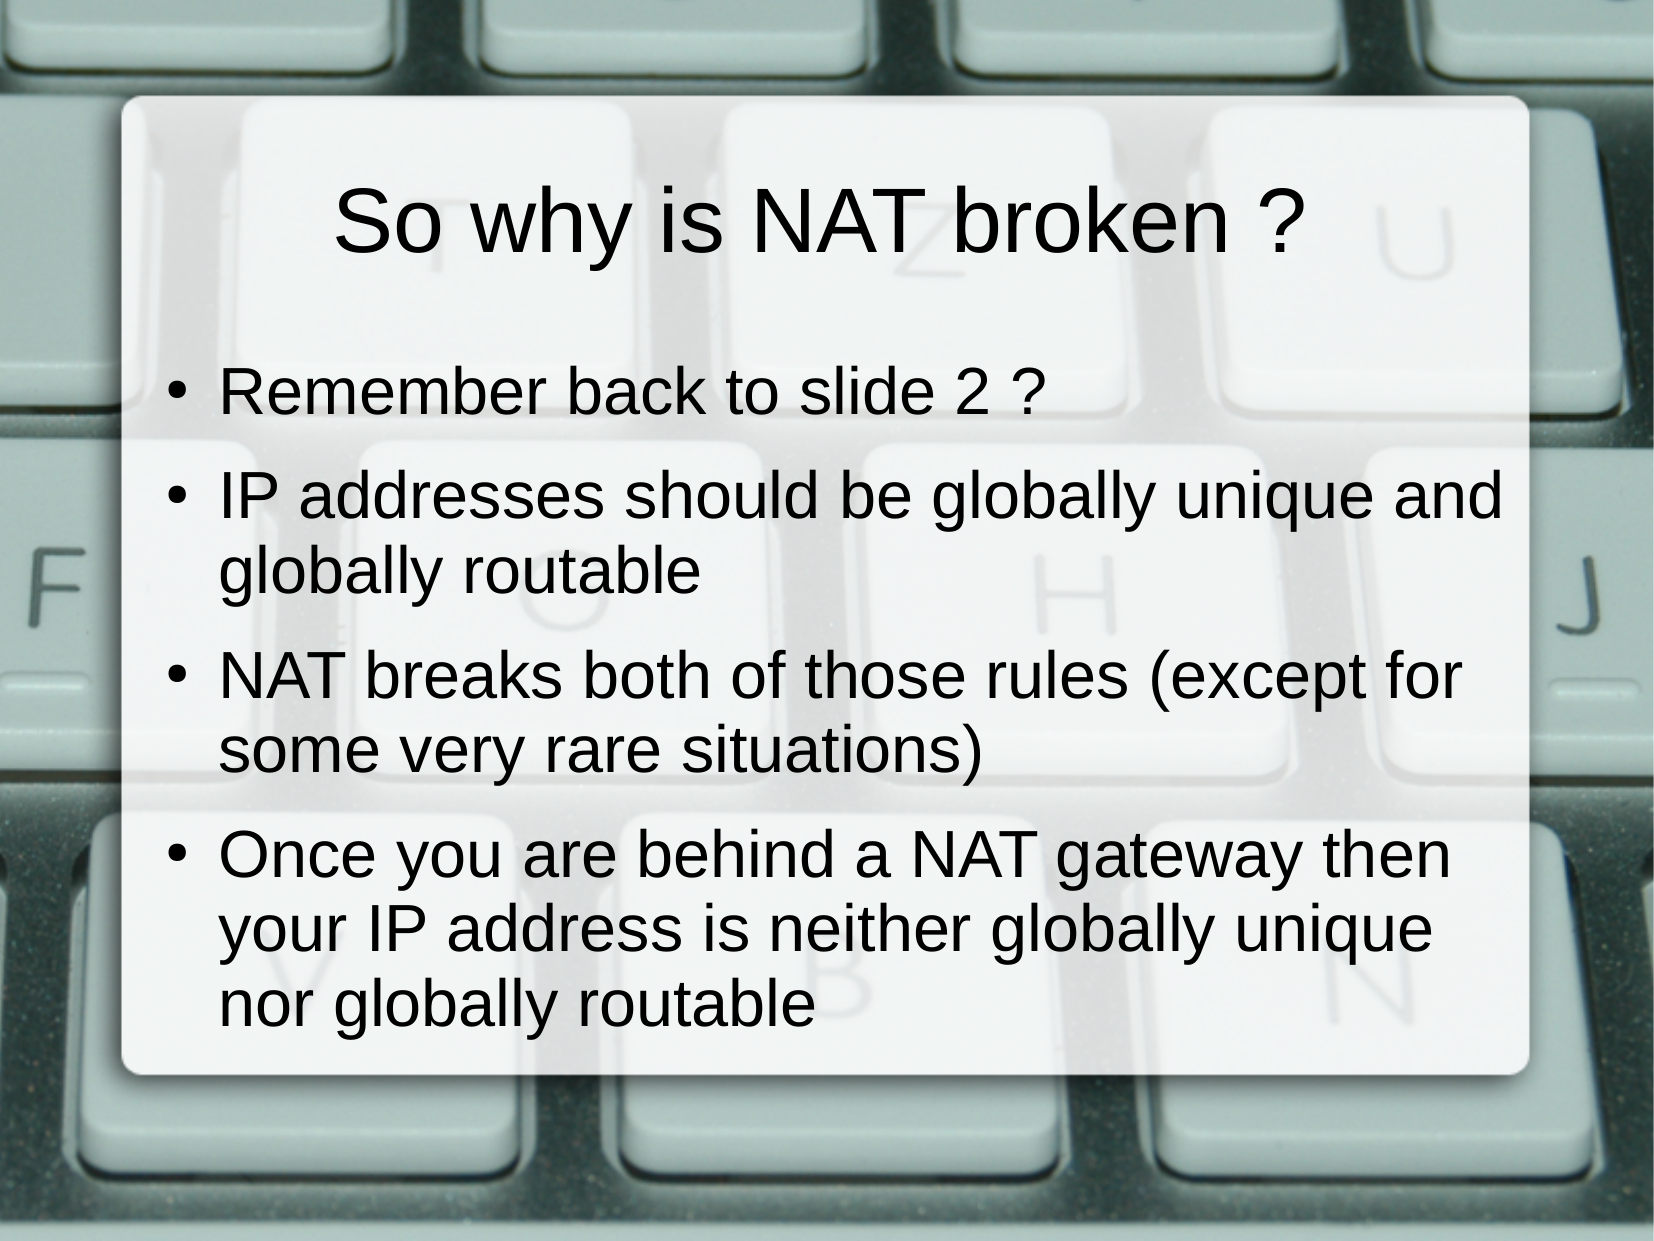

# So why is NAT broken ?
Remember back to slide 2 ?
IP addresses should be globally unique and globally routable
NAT breaks both of those rules (except for some very rare situations)
Once you are behind a NAT gateway then your IP address is neither globally unique nor globally routable